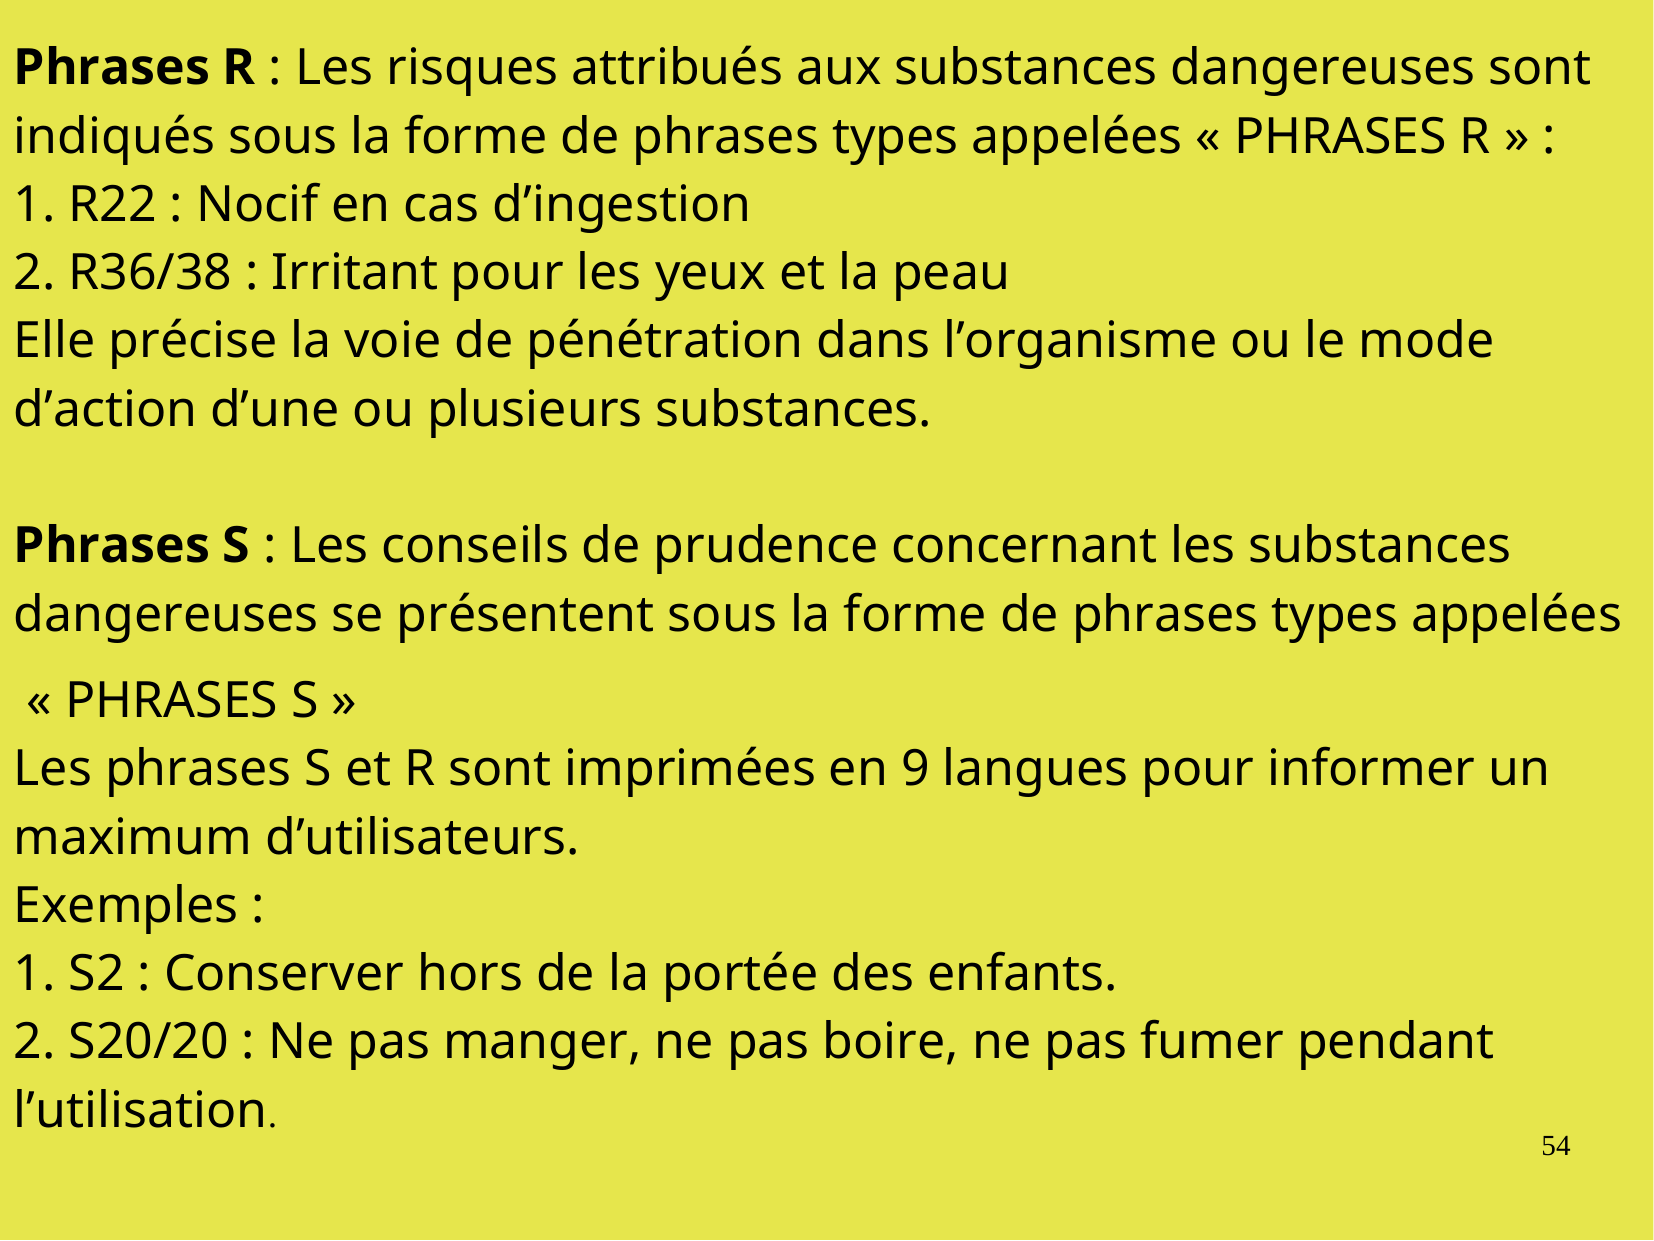

Phrases R : Les risques attribués aux substances dangereuses sont indiqués sous la forme de phrases types appelées « PHRASES R » :
1. R22 : Nocif en cas d’ingestion
2. R36/38 : Irritant pour les yeux et la peau
Elle précise la voie de pénétration dans l’organisme ou le mode d’action d’une ou plusieurs substances.
Phrases S : Les conseils de prudence concernant les substances dangereuses se présentent sous la forme de phrases types appelées
 « PHRASES S »
Les phrases S et R sont imprimées en 9 langues pour informer un maximum d’utilisateurs.
Exemples :
1. S2 : Conserver hors de la portée des enfants.
2. S20/20 : Ne pas manger, ne pas boire, ne pas fumer pendant l’utilisation.
54